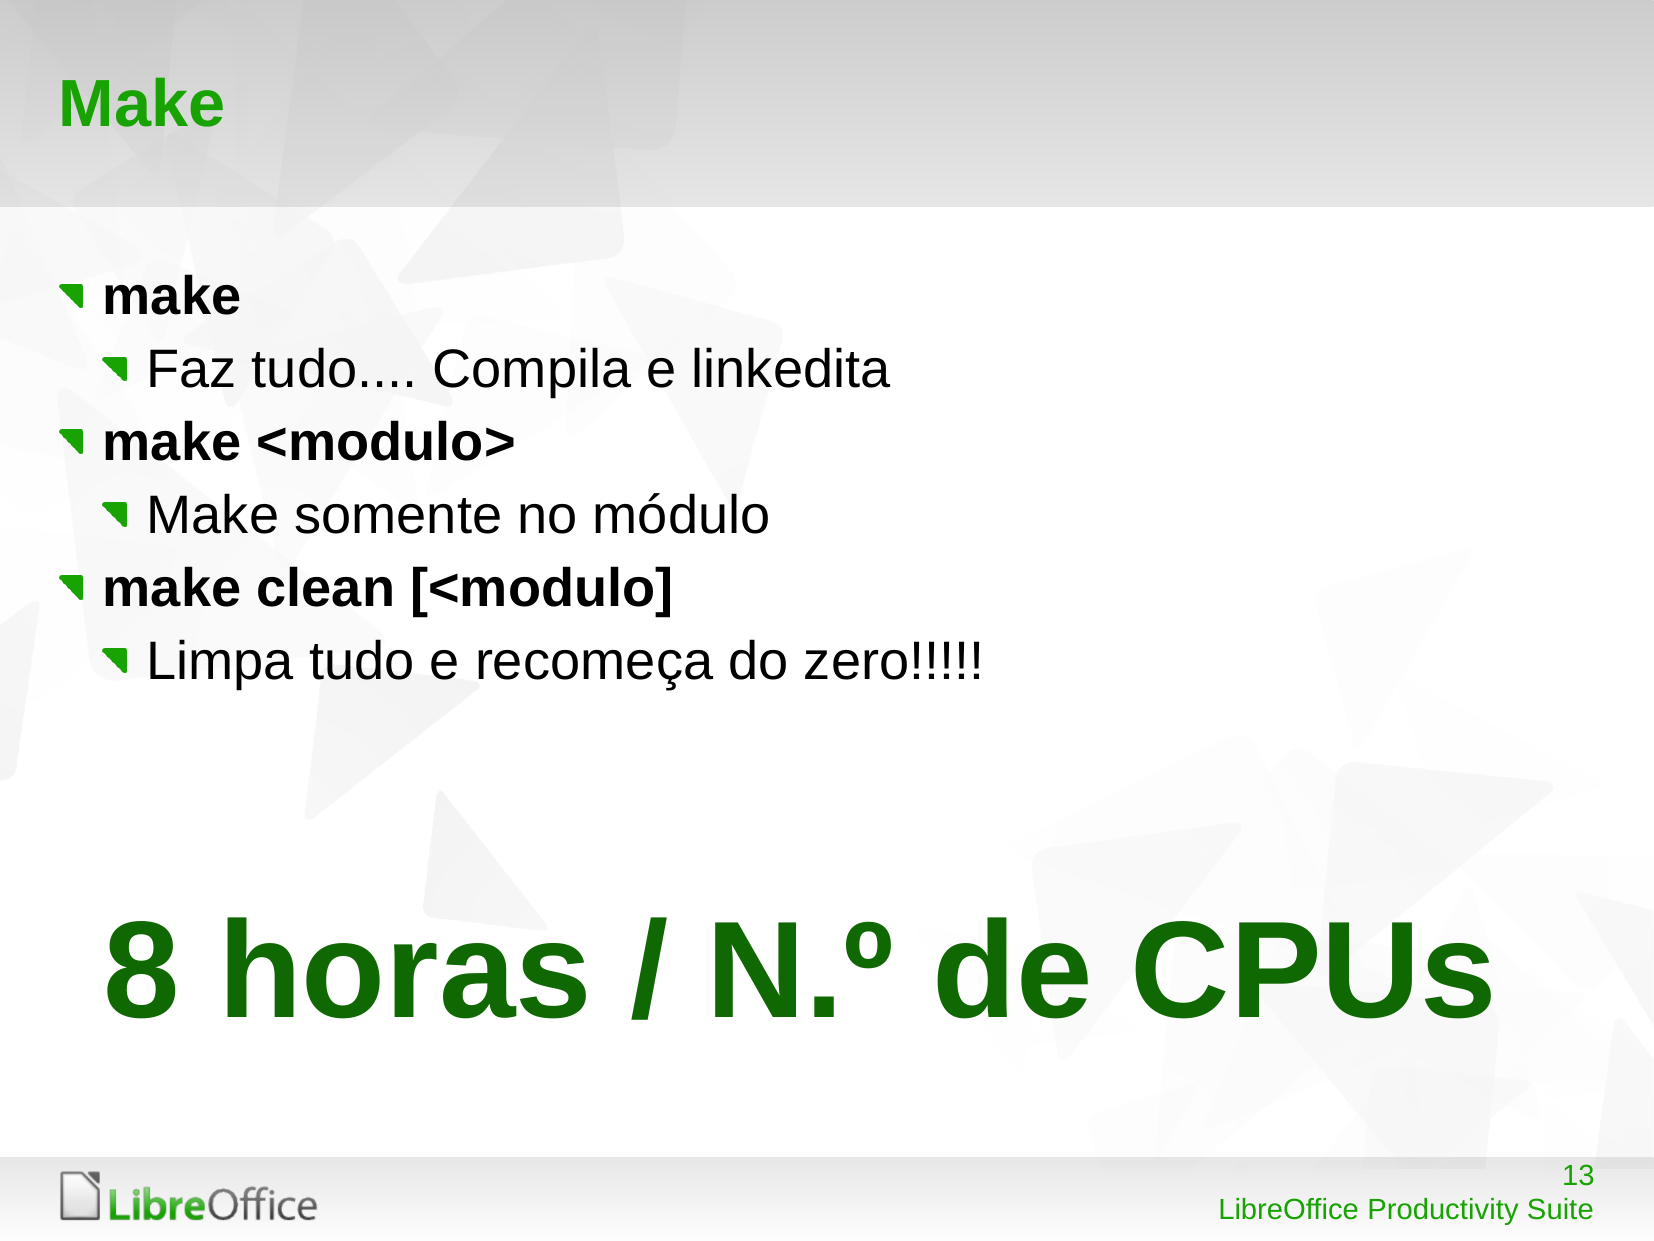

# Make
make
Faz tudo.... Compila e linkedita
make <modulo>
Make somente no módulo
make clean [<modulo]
Limpa tudo e recomeça do zero!!!!!
8 horas / N.º de CPUs
13
LibreOffice Productivity Suite